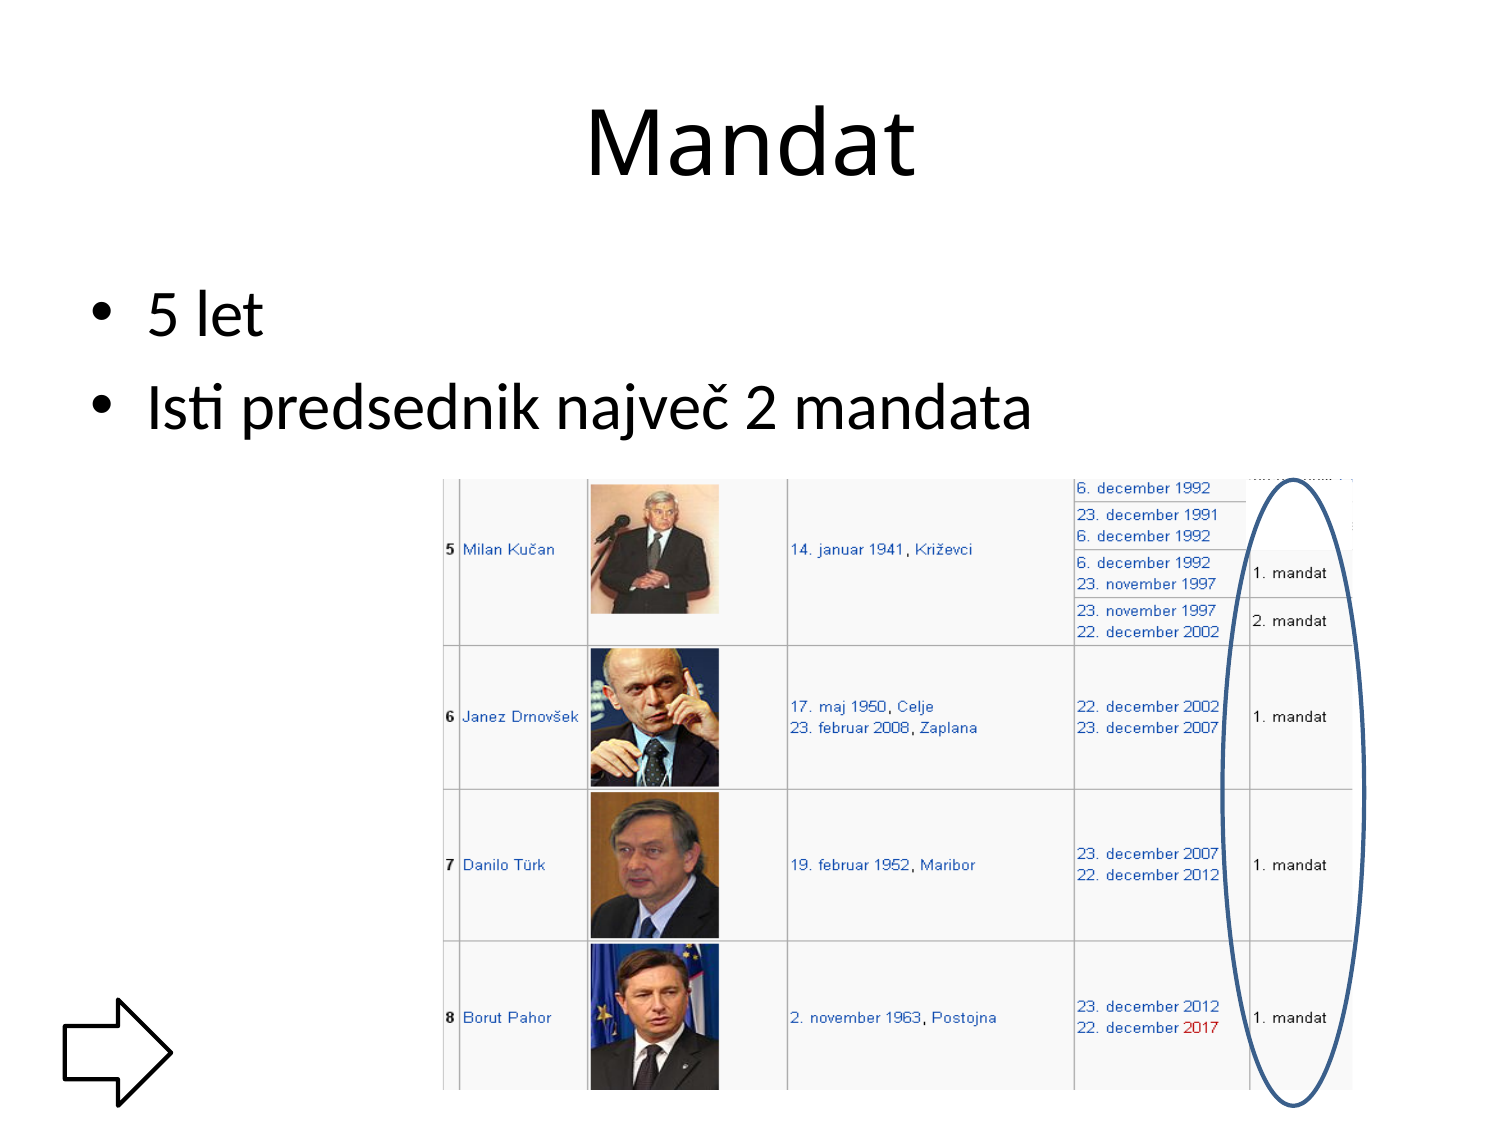

# Mandat
5 let
Isti predsednik največ 2 mandata